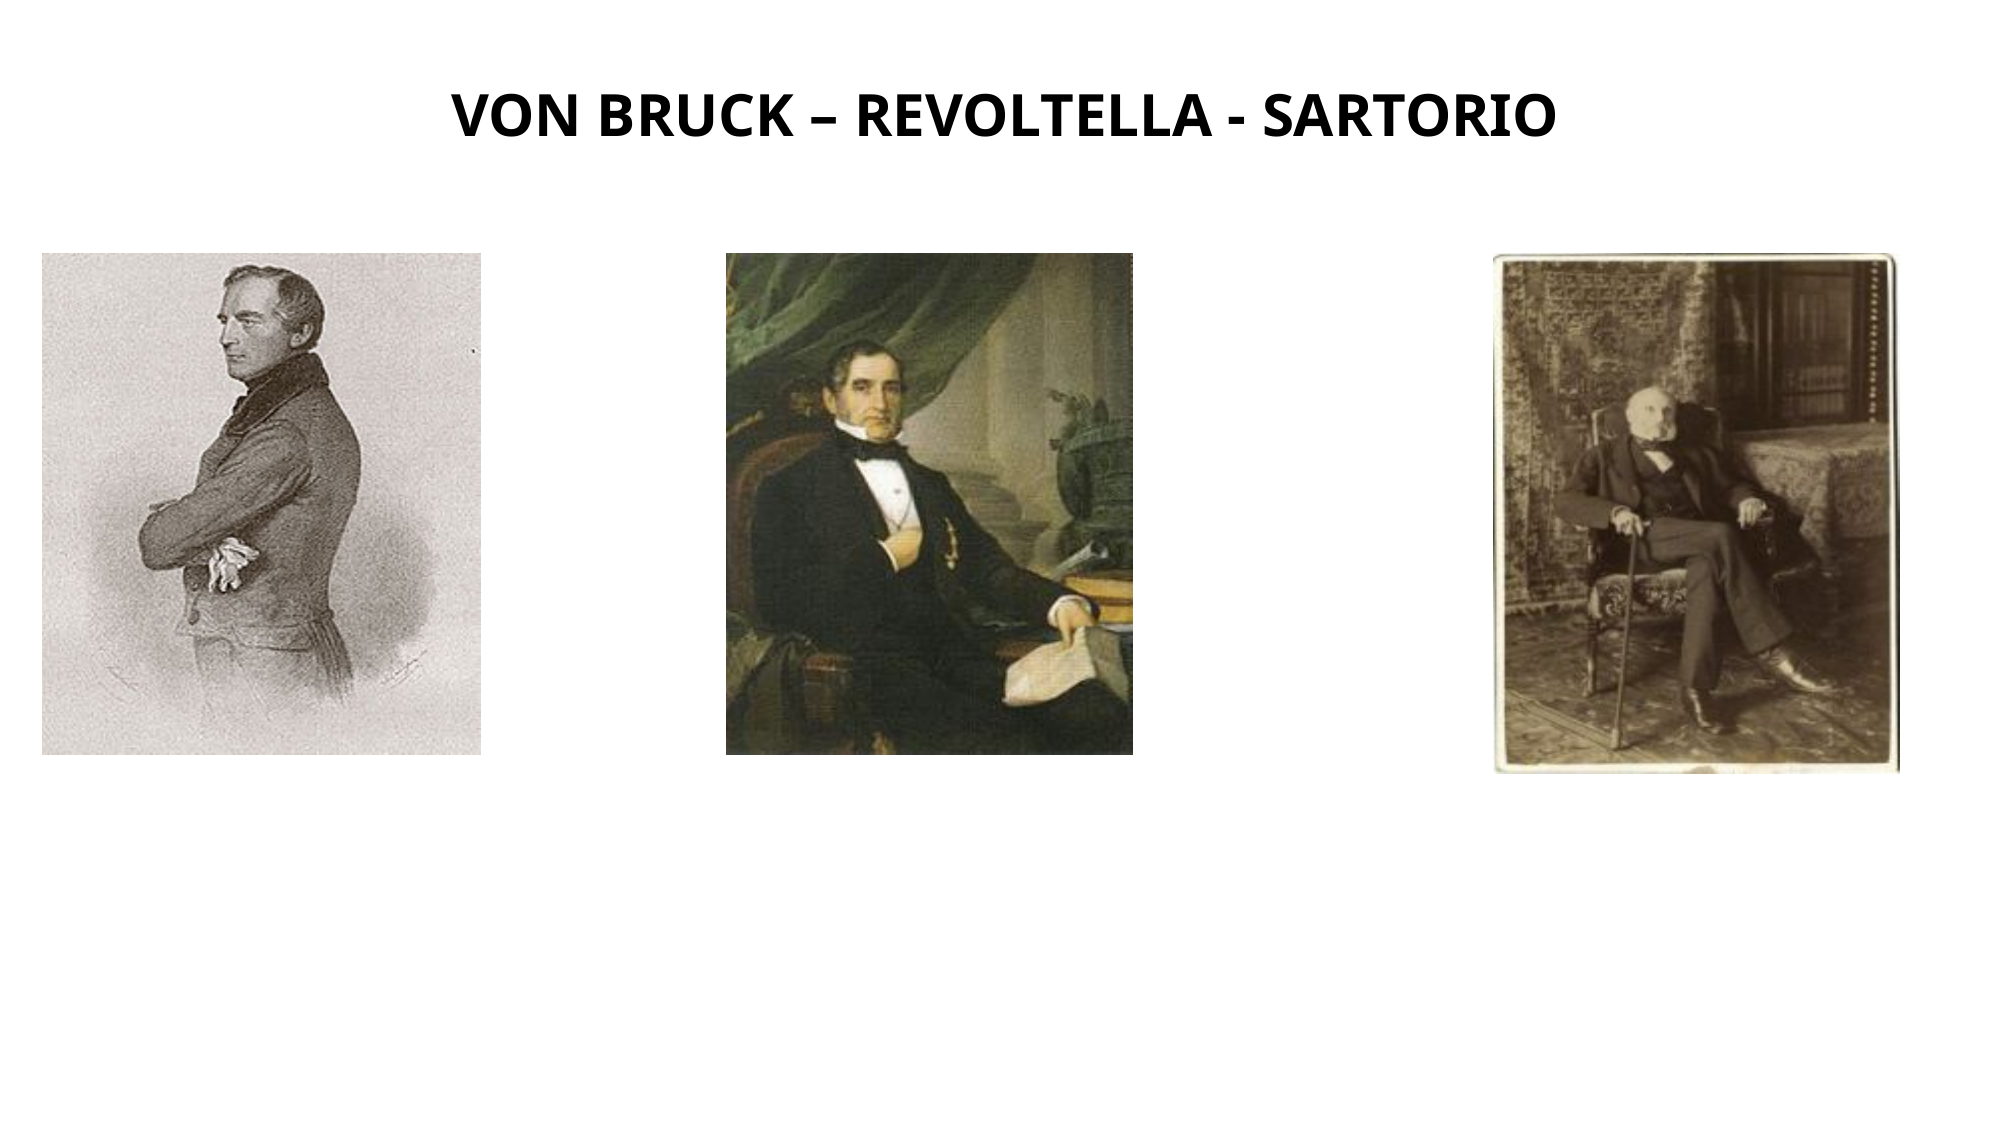

# VON BRUCK – REVOLTELLA - SARTORIO